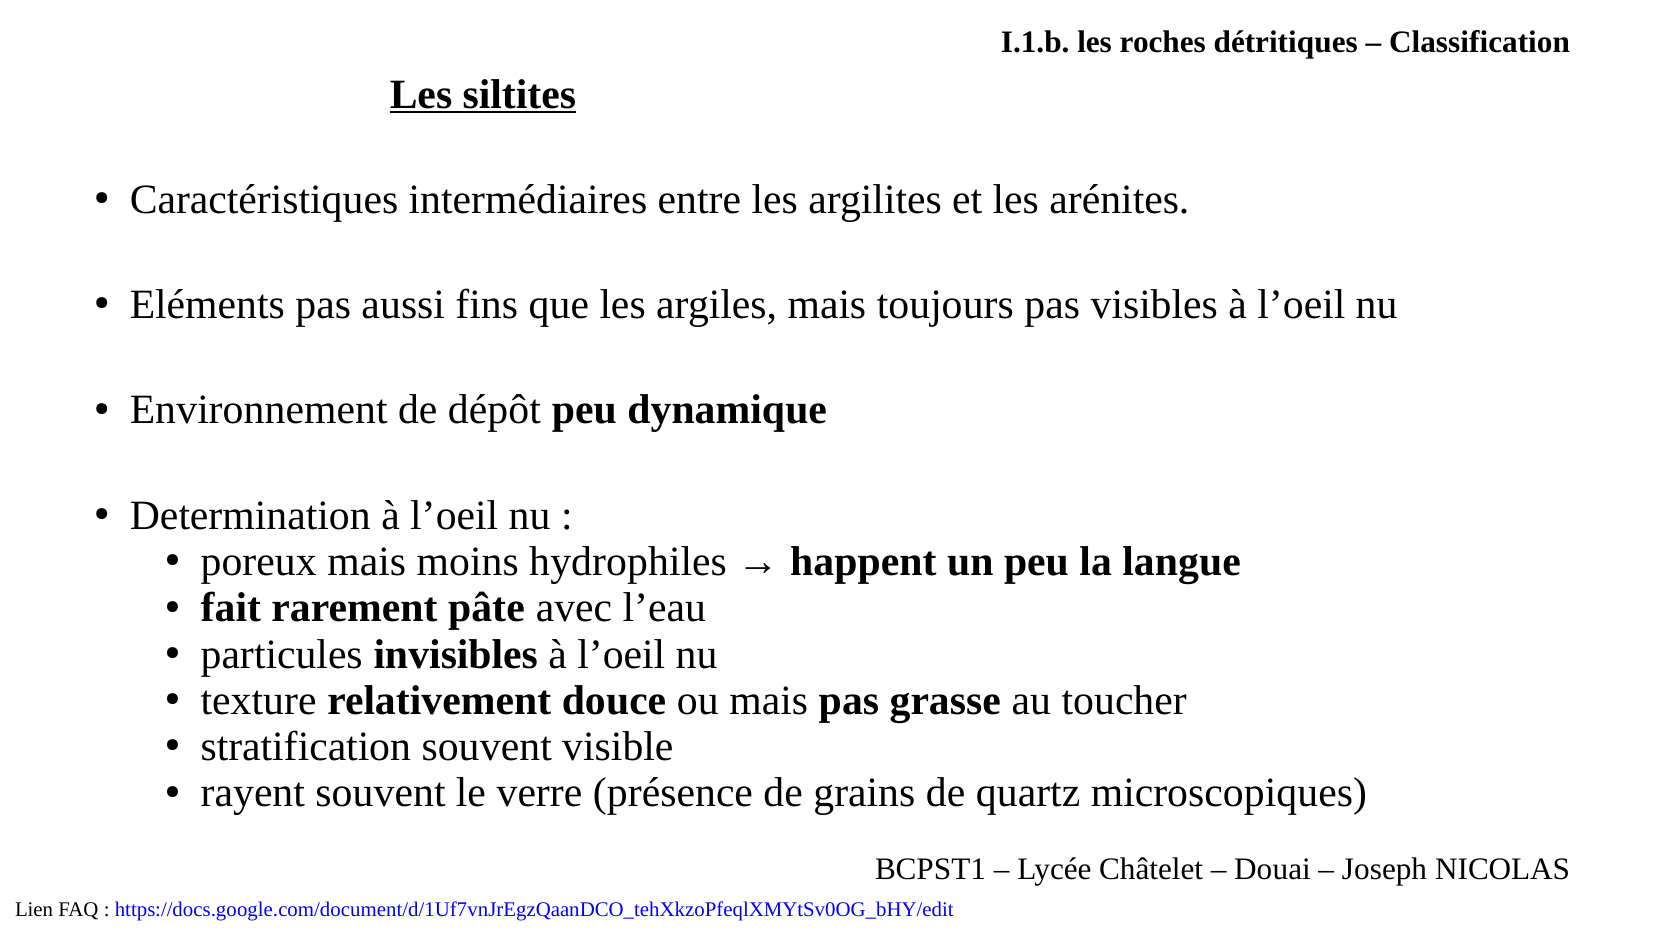

I.1.b. les roches détritiques – Classification
				Les siltites
Caractéristiques intermédiaires entre les argilites et les arénites.
Eléments pas aussi fins que les argiles, mais toujours pas visibles à l’oeil nu
Environnement de dépôt peu dynamique
Determination à l’oeil nu :
poreux mais moins hydrophiles → happent un peu la langue
fait rarement pâte avec l’eau
particules invisibles à l’oeil nu
texture relativement douce ou mais pas grasse au toucher
stratification souvent visible
rayent souvent le verre (présence de grains de quartz microscopiques)
BCPST1 – Lycée Châtelet – Douai – Joseph NICOLAS
Lien FAQ : https://docs.google.com/document/d/1Uf7vnJrEgzQaanDCO_tehXkzoPfeqlXMYtSv0OG_bHY/edit